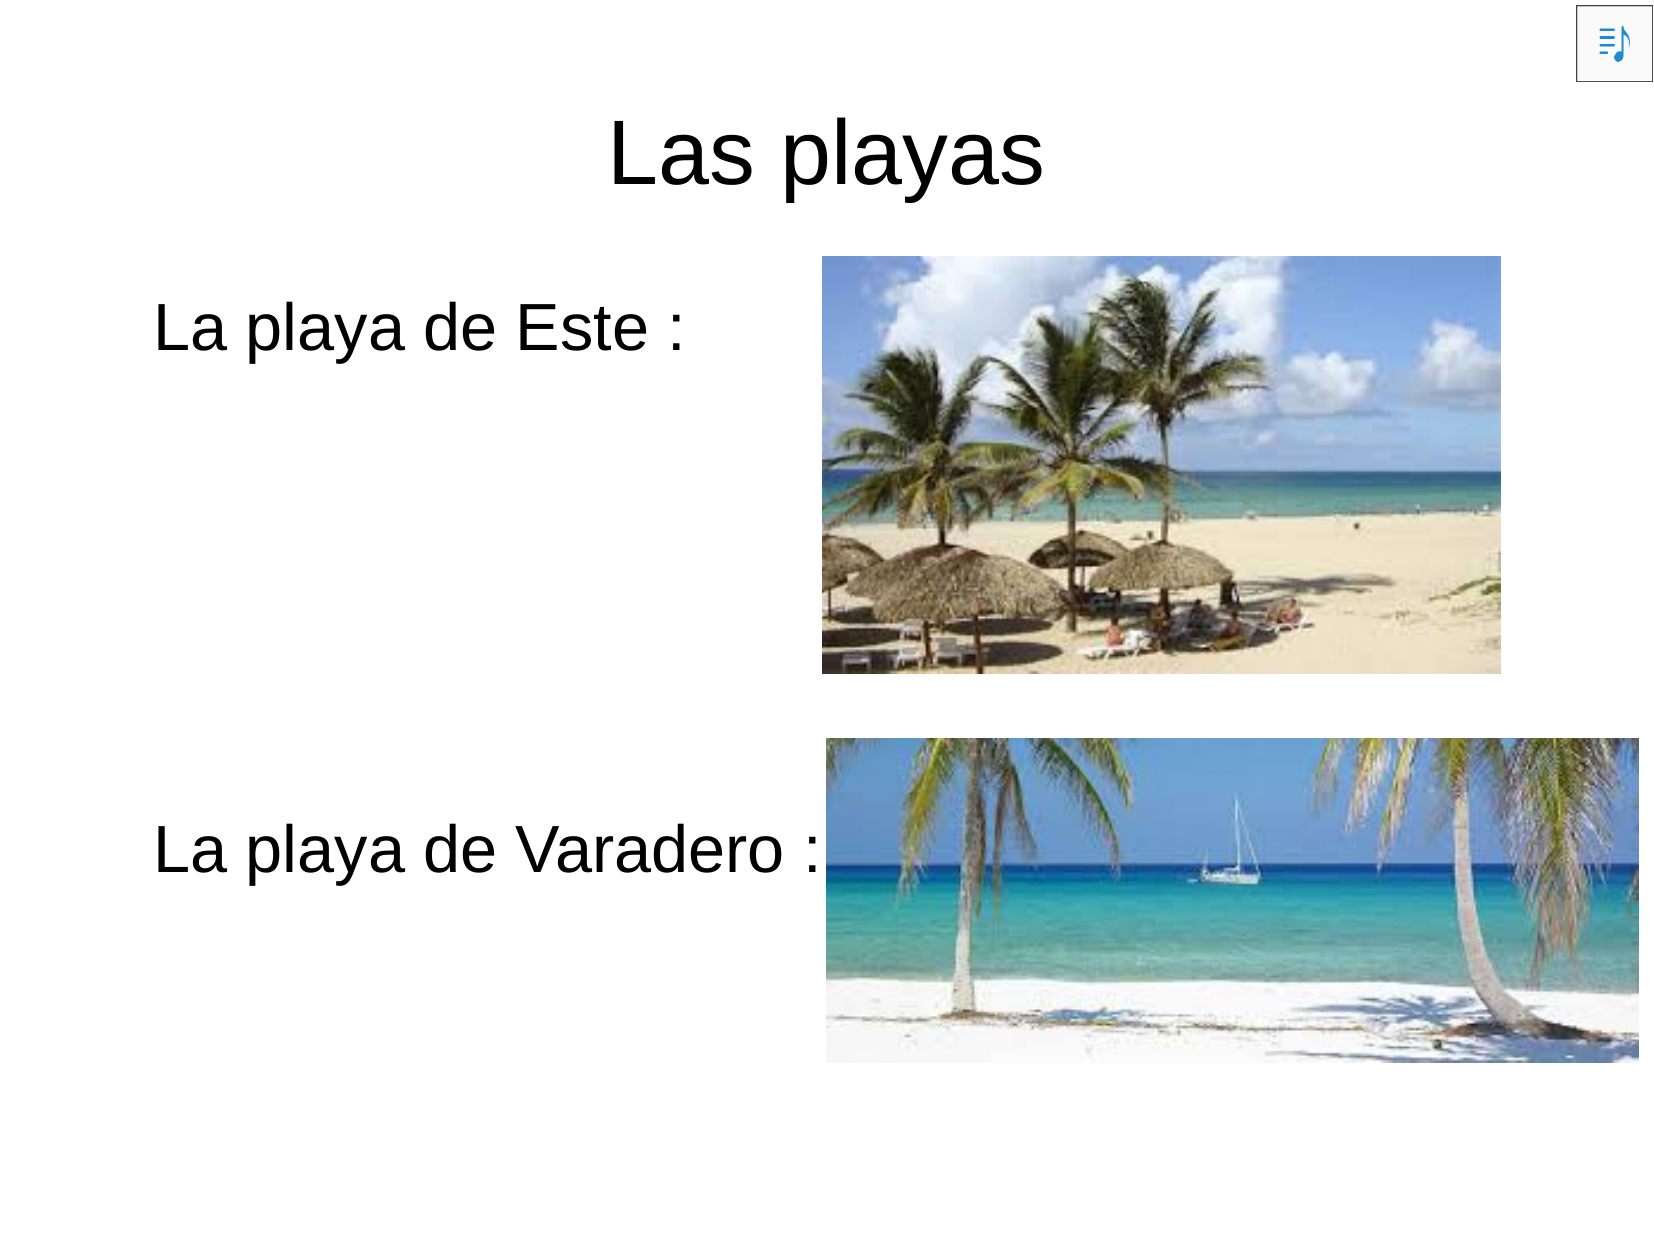

# Las playas
La playa de Este :
La playa de Varadero :